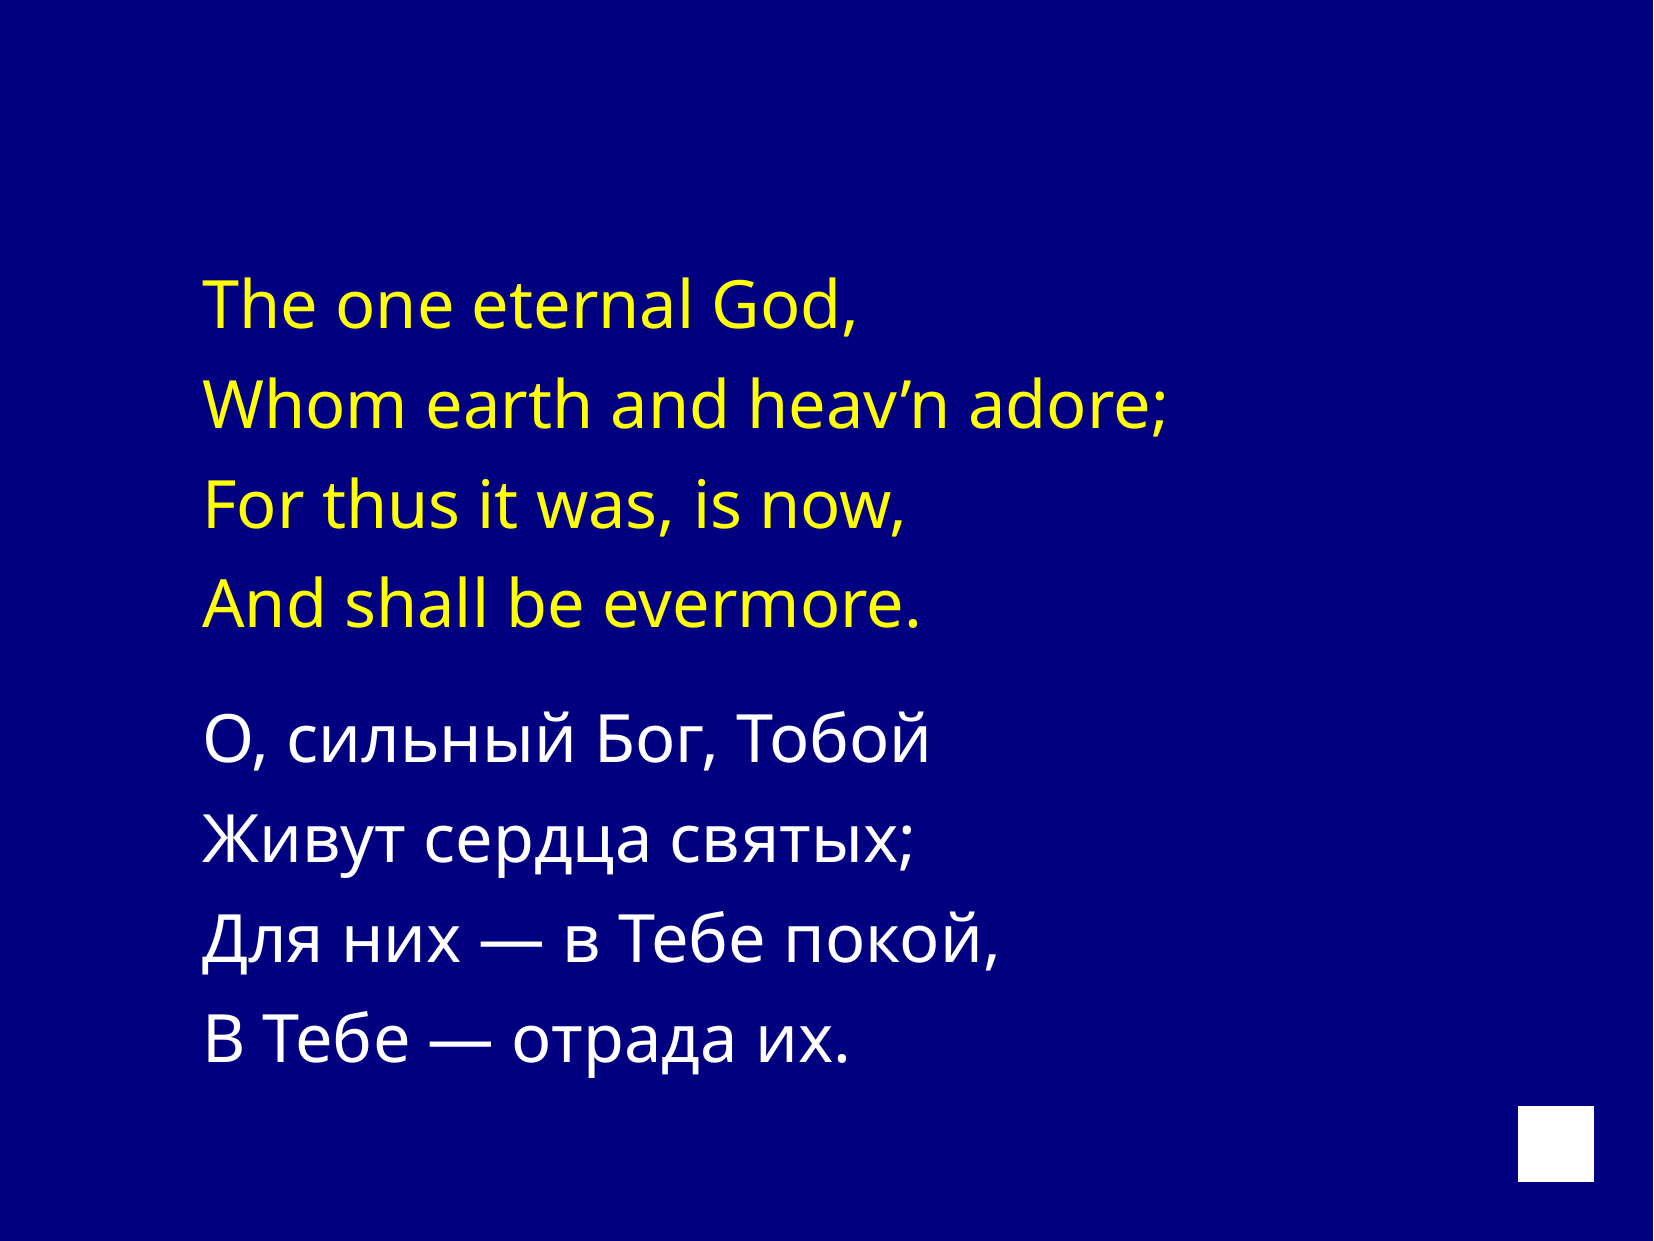

The one eternal God,
	Whom earth and heav’n adore;
	For thus it was, is now,
	And shall be evermore.
	О, сильный Бог, Тобой
	Живут сердца святых;
	Для них — в Тебе покой,
	В Тебе — отрада их.